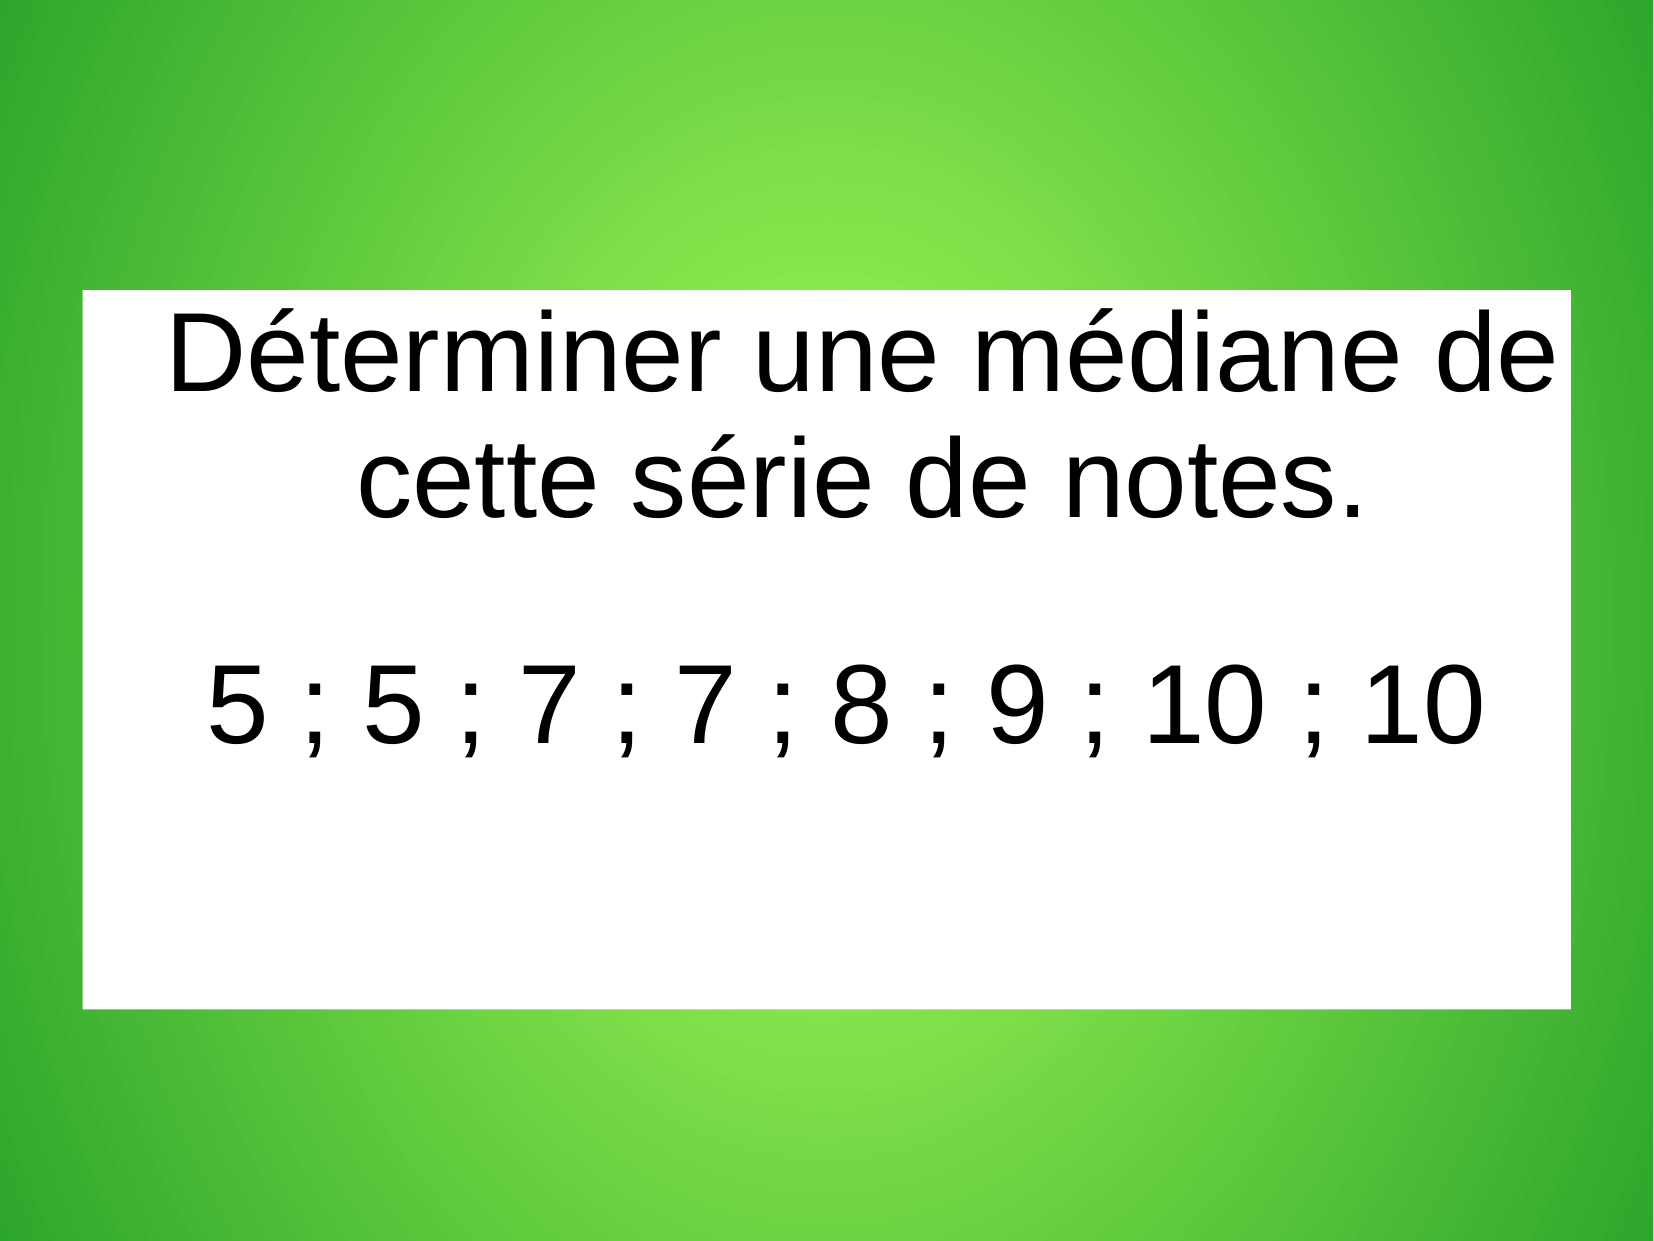

# Déterminer une médiane de cette série de notes.
 5 ; 5 ; 7 ; 7 ; 8 ; 9 ; 10 ; 10